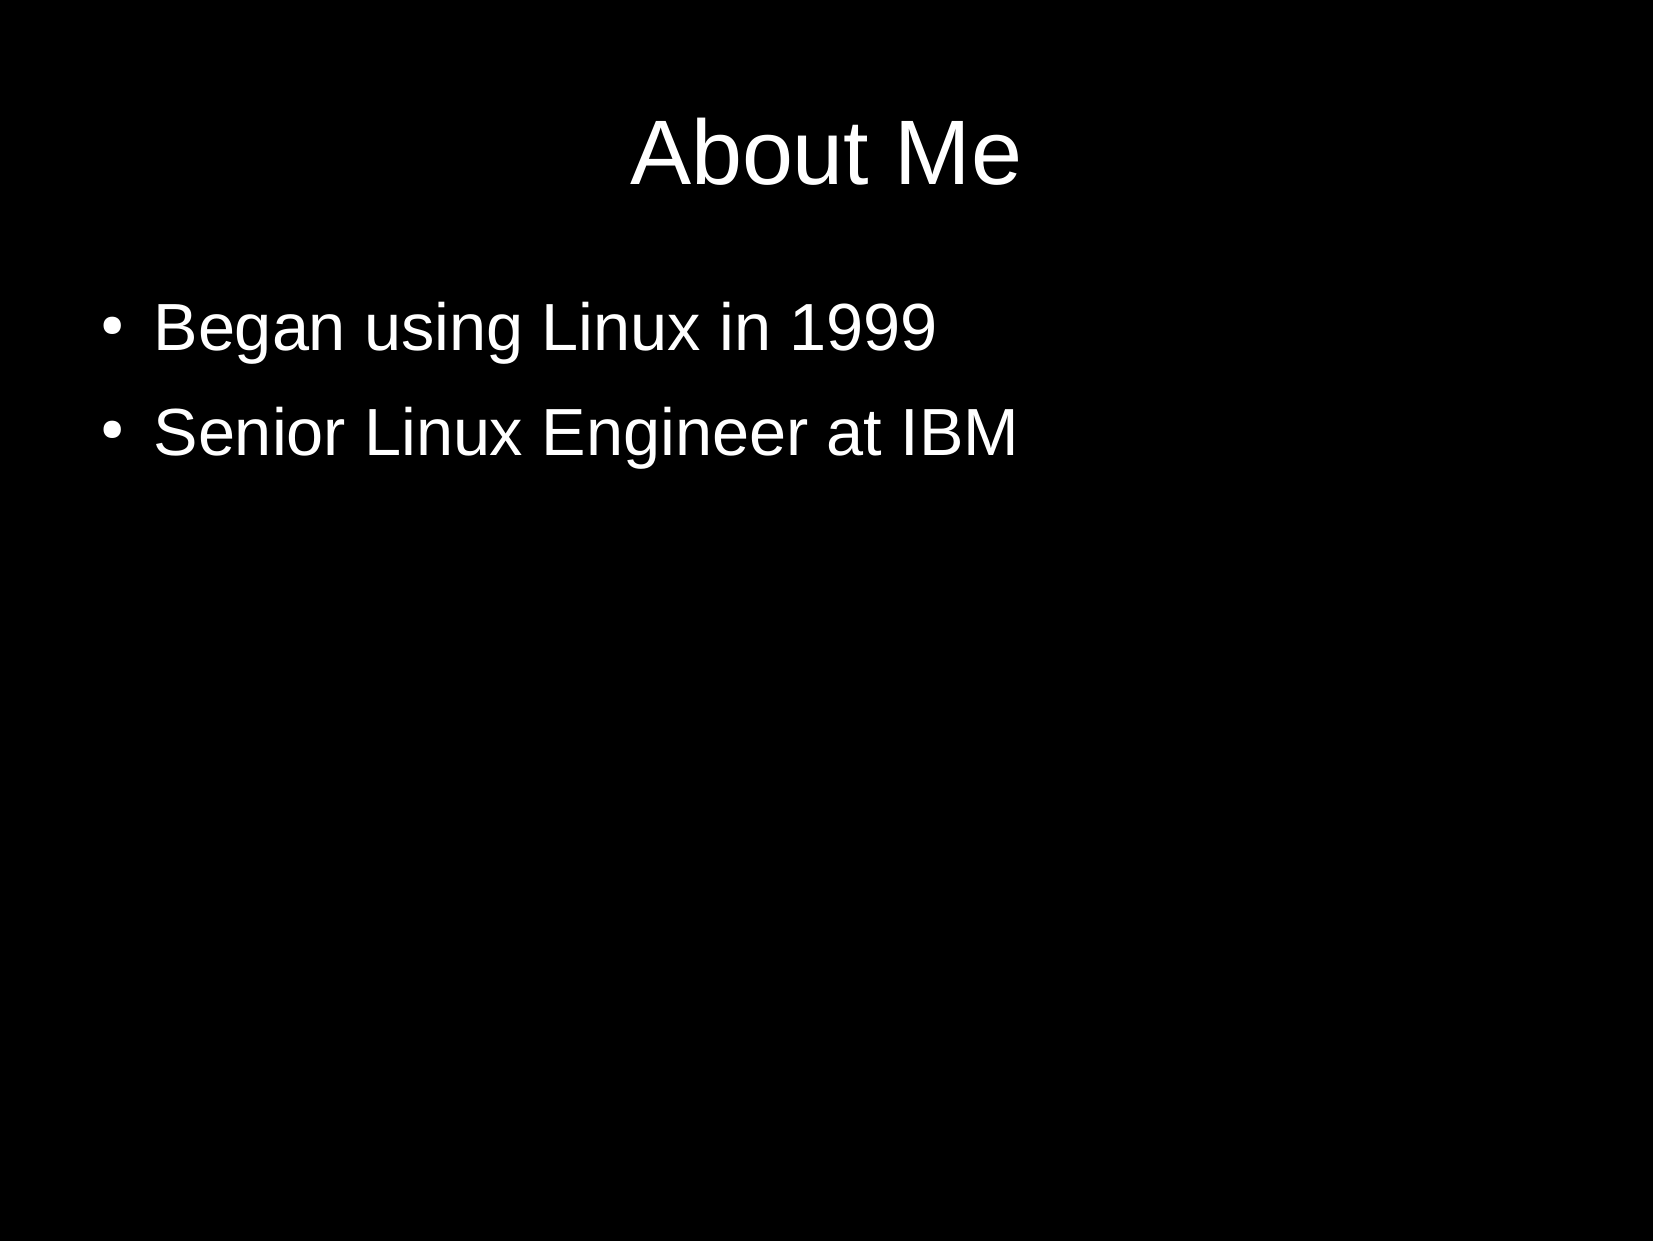

# About Me
Began using Linux in 1999
Senior Linux Engineer at IBM